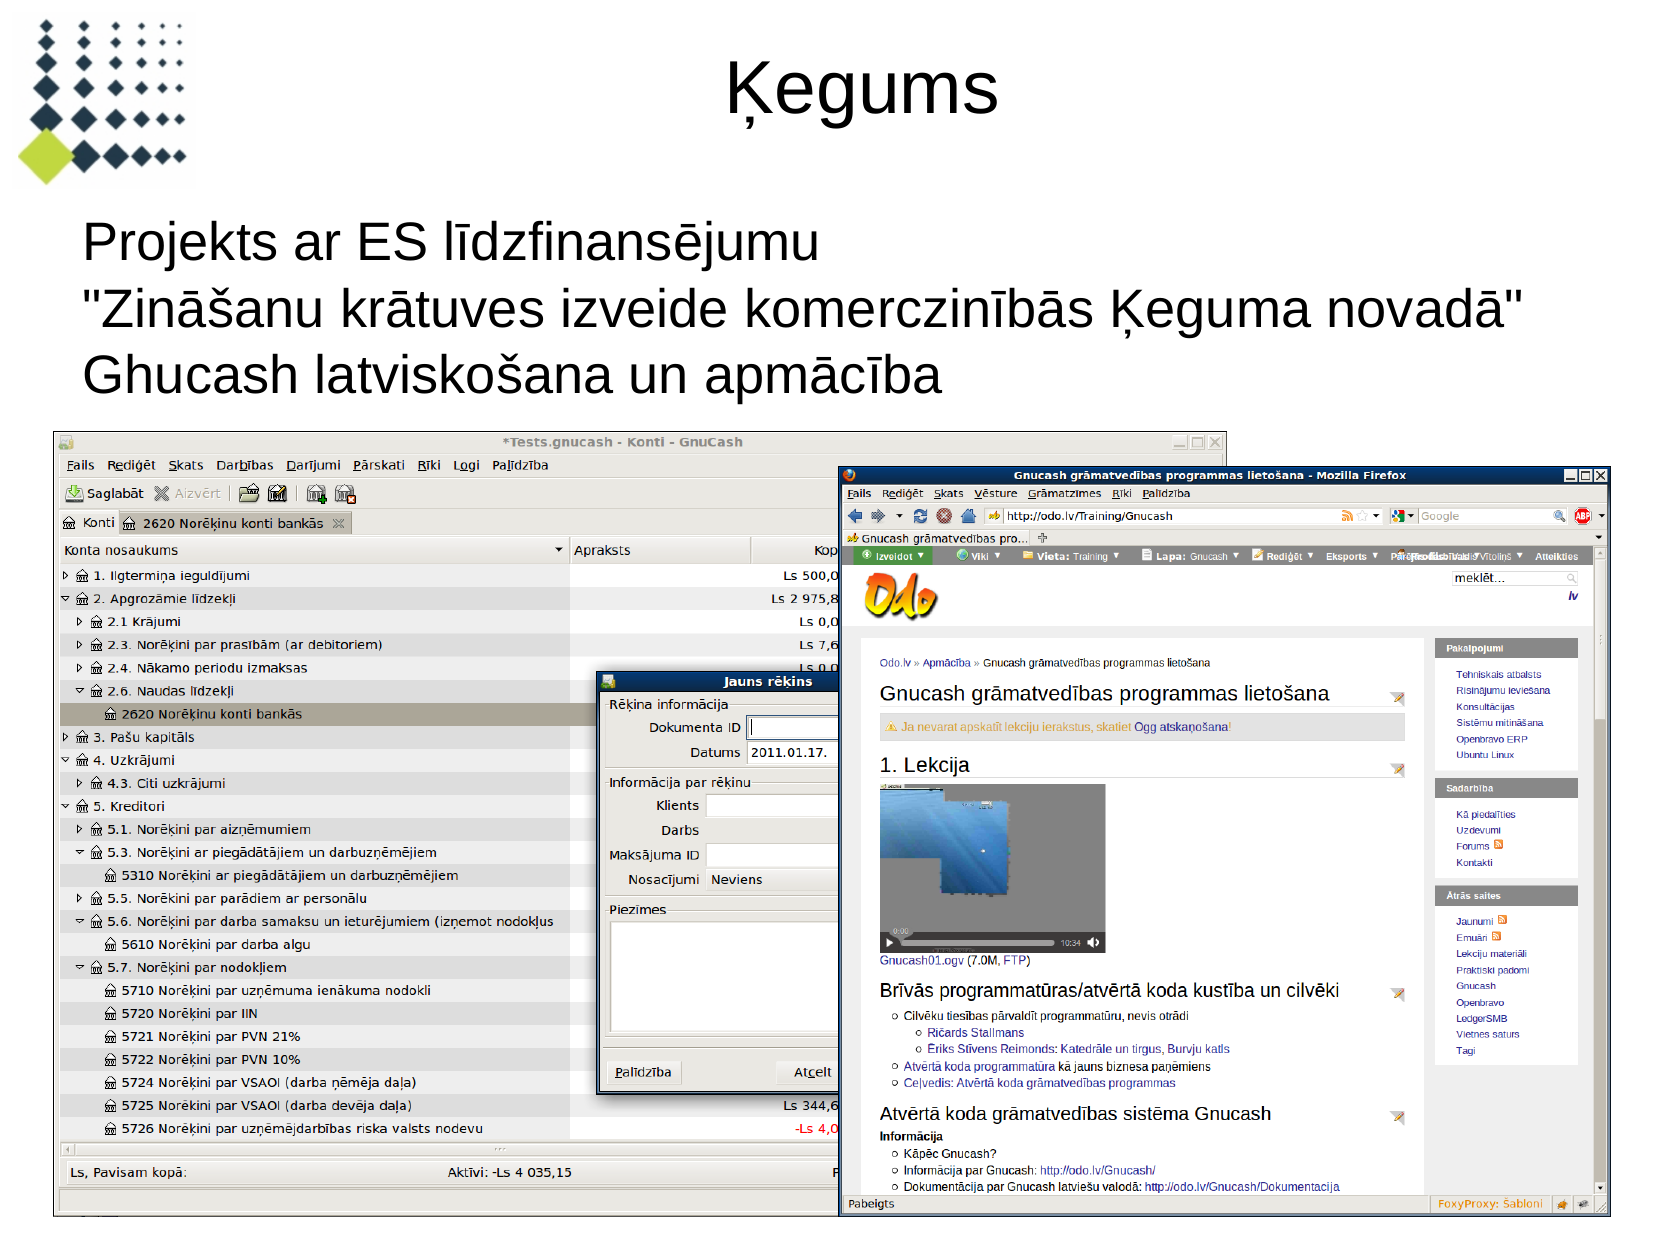

# Ķegums
Projekts ar ES līdzfinansējumu
"Zināšanu krātuves izveide komerczinībās Ķeguma novadā"
Ghucash latviskošana un apmācība